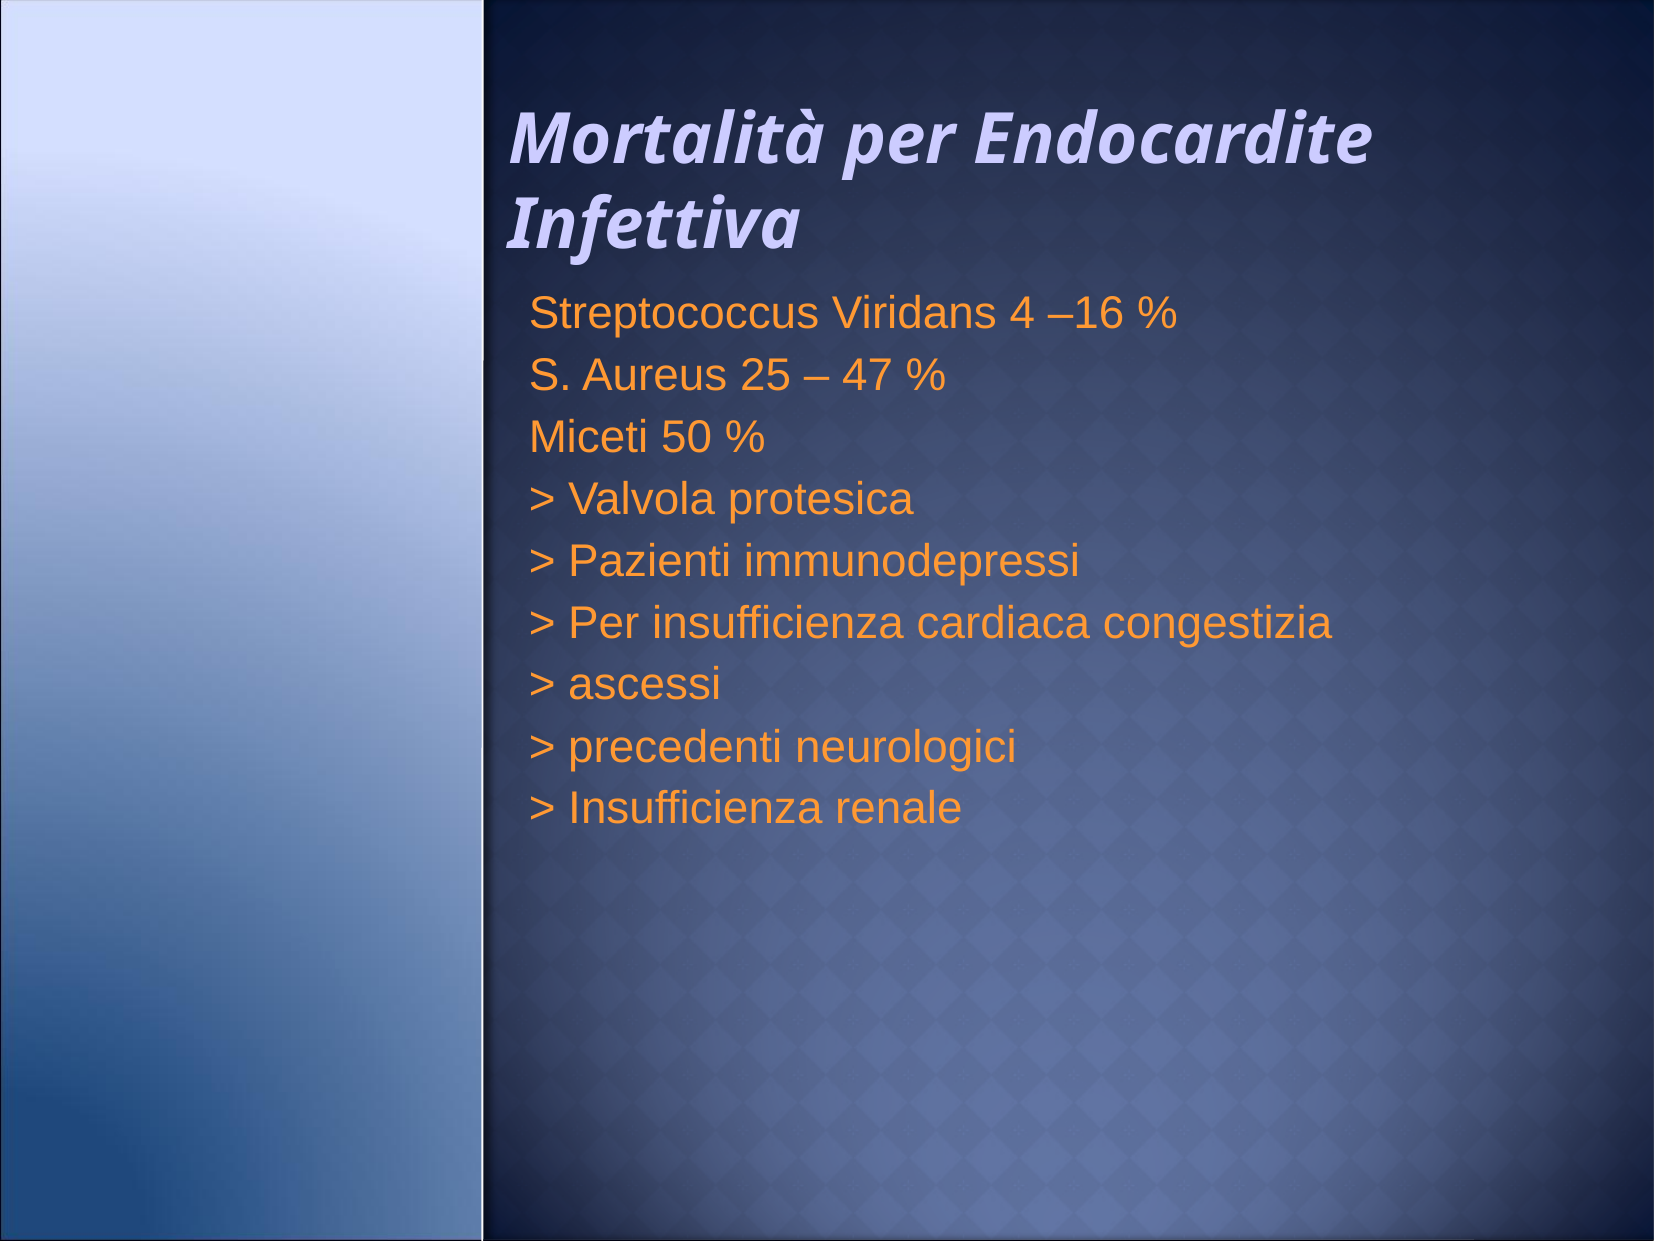

# Mortalità per Endocardite Infettiva
Streptococcus Viridans 4 –16 %
S. Aureus 25 – 47 %
Miceti 50 %
> Valvola protesica
> Pazienti immunodepressi
> Per insufficienza cardiaca congestizia
> ascessi
> precedenti neurologici
> Insufficienza renale